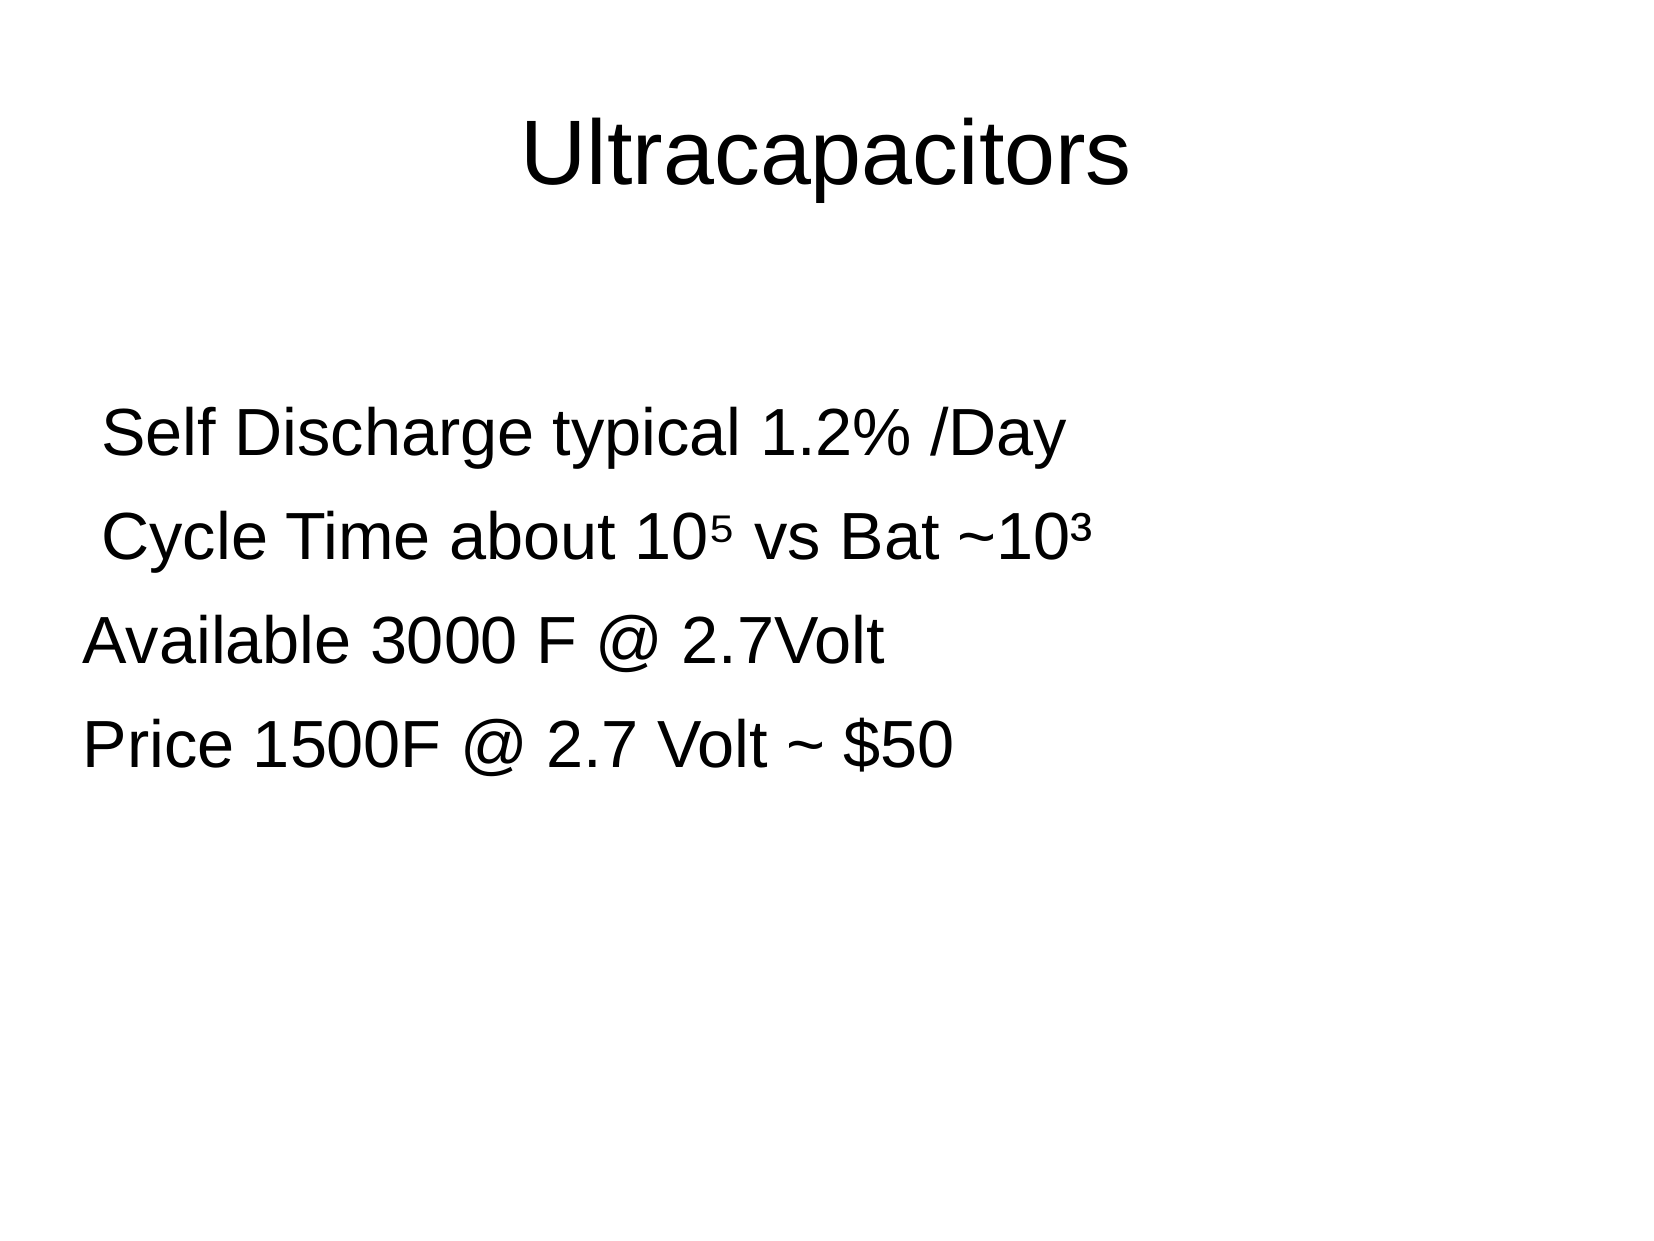

# Ultracapacitors
 Self Discharge typical 1.2% /Day
 Cycle Time about 10⁵ vs Bat ~10³
Available 3000 F @ 2.7Volt
Price 1500F @ 2.7 Volt ~ $50